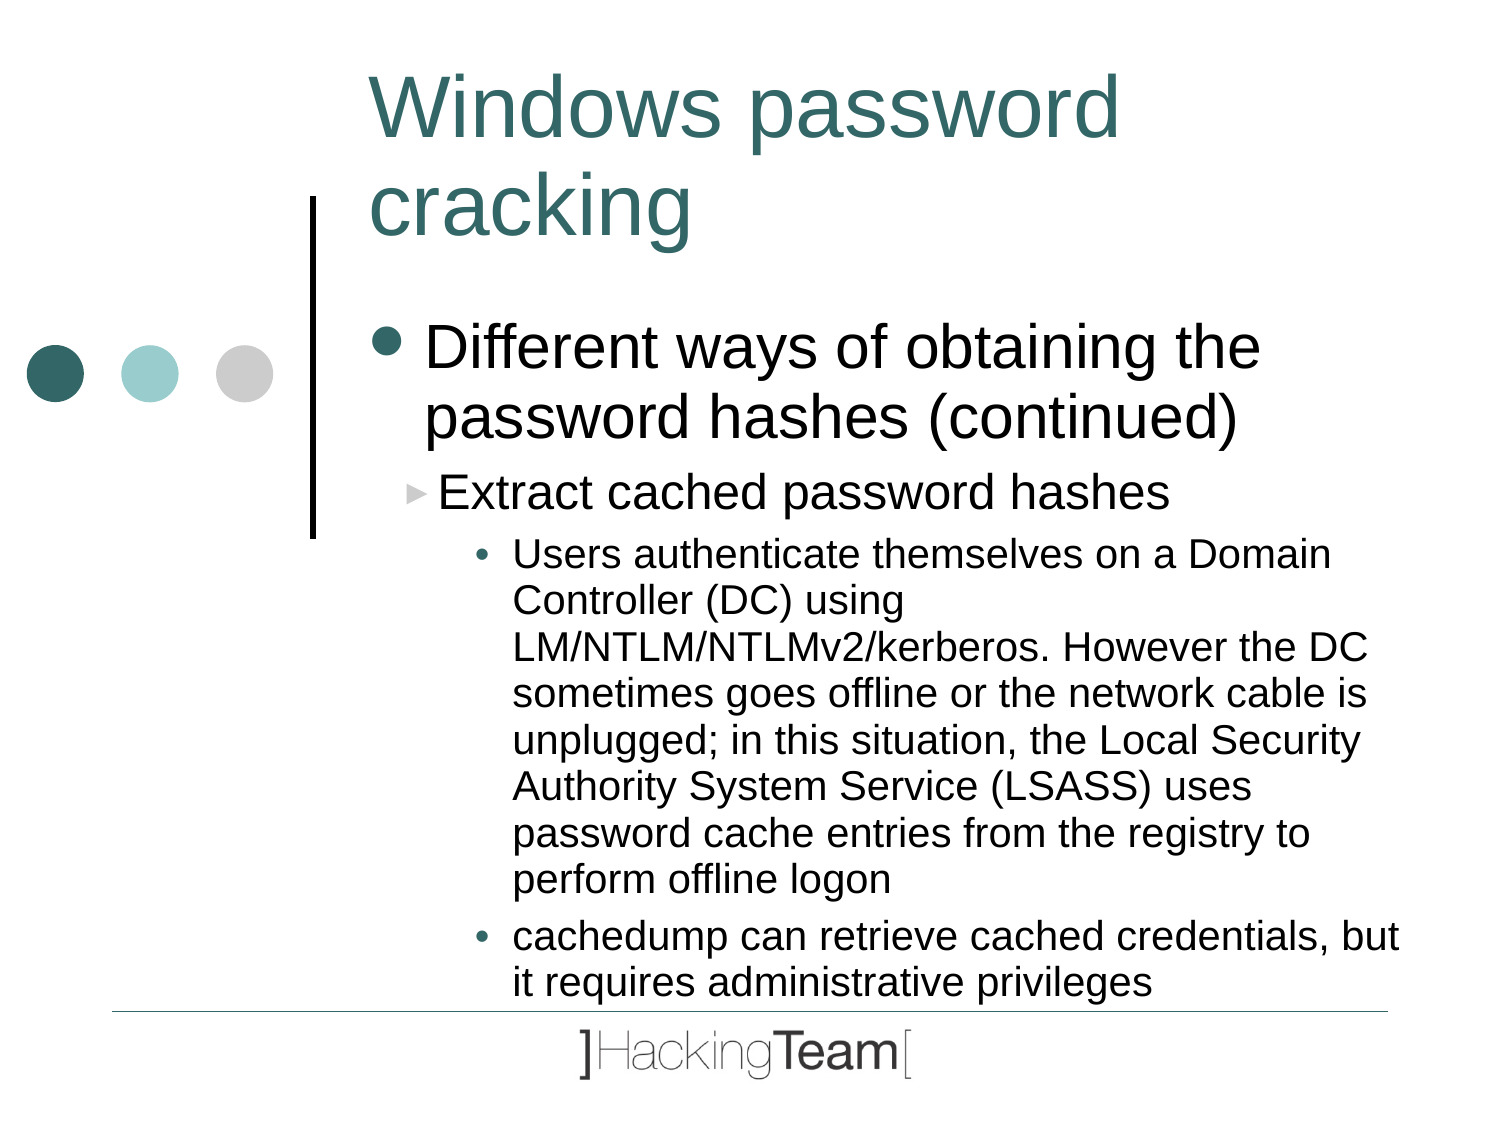

# Windows password cracking
Different ways of obtaining the password hashes (continued)
Extract cached password hashes
Users authenticate themselves on a Domain Controller (DC) using LM/NTLM/NTLMv2/kerberos. However the DC sometimes goes offline or the network cable is unplugged; in this situation, the Local Security Authority System Service (LSASS) uses password cache entries from the registry to perform offline logon
cachedump can retrieve cached credentials, but it requires administrative privileges